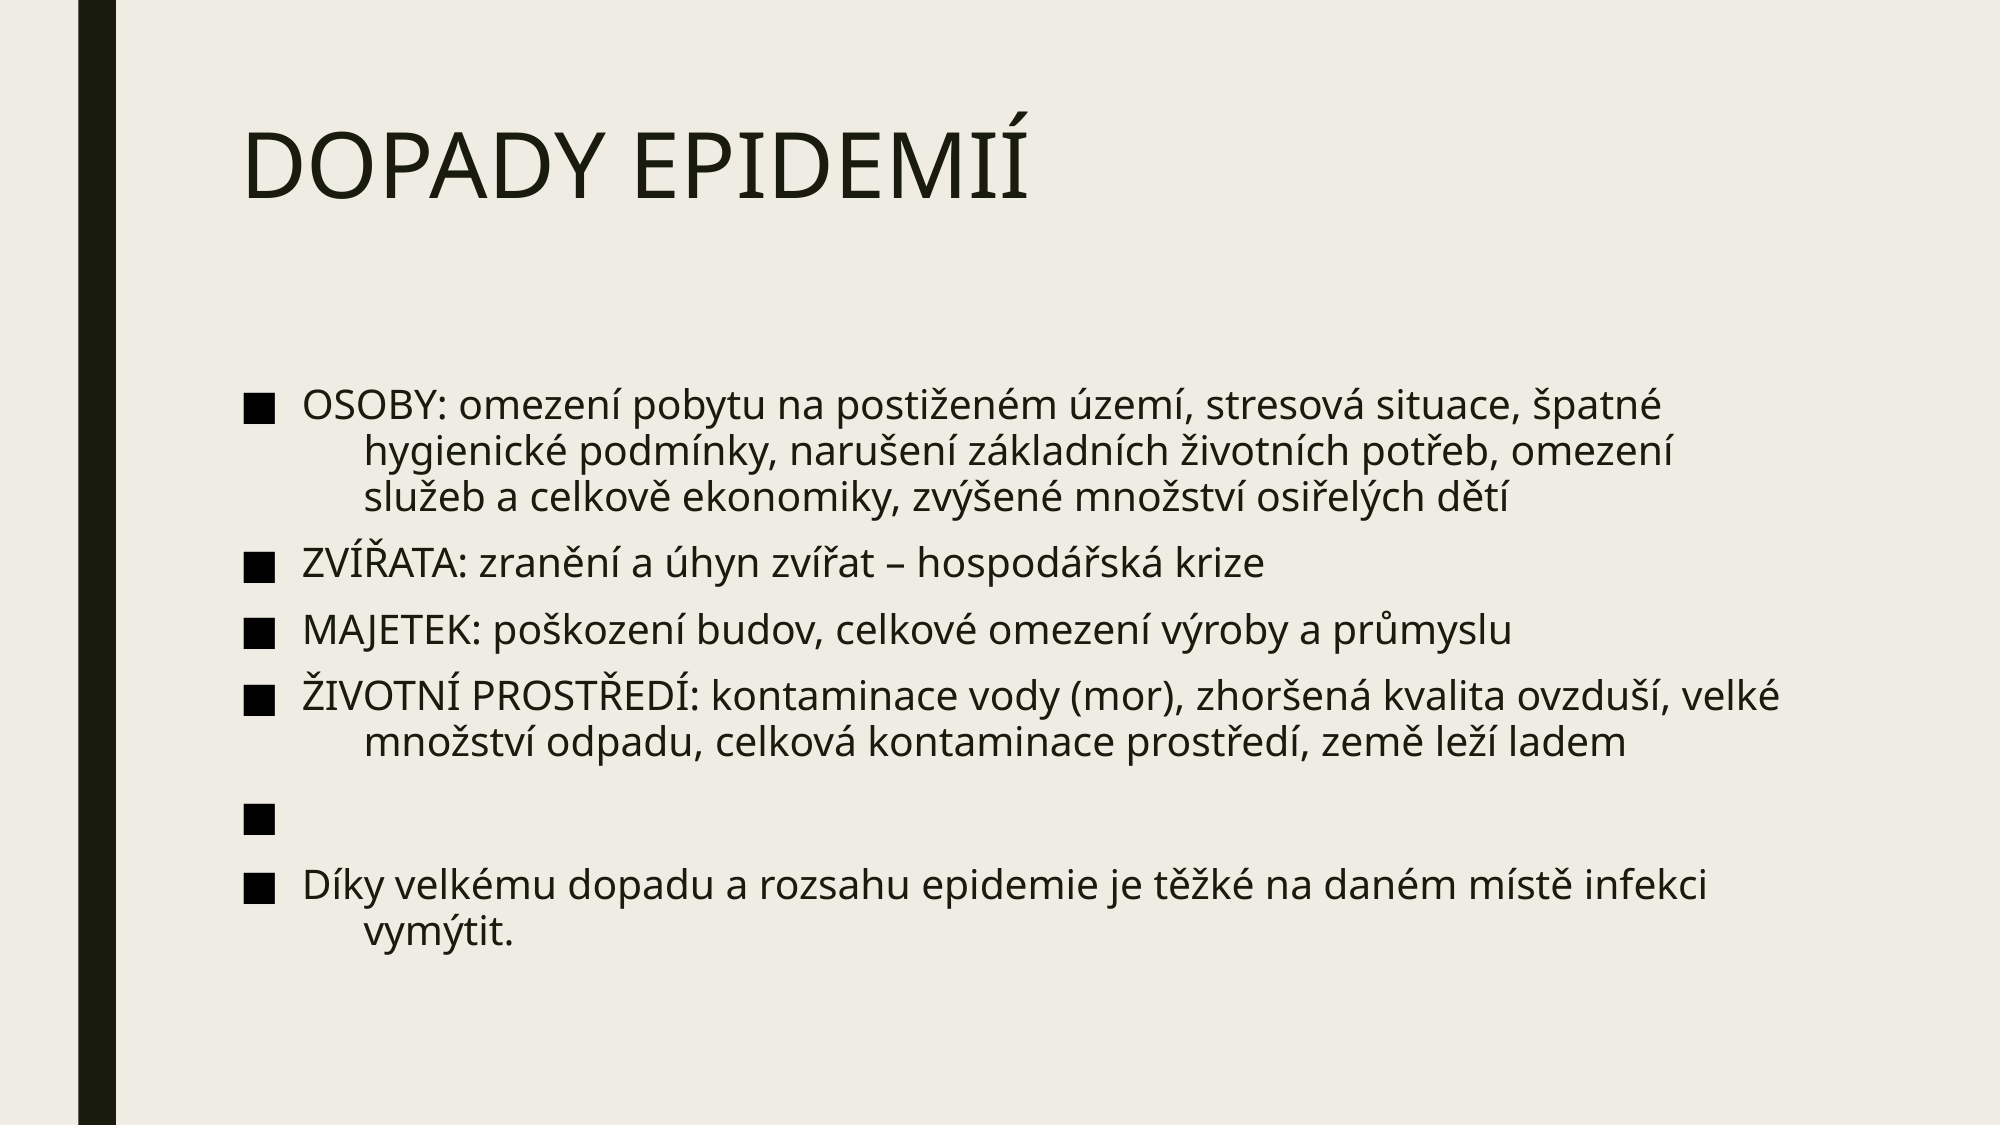

# DOPADY EPIDEMIÍ
OSOBY: omezení pobytu na postiženém území, stresová situace, špatné hygienické podmínky, narušení základních životních potřeb, omezení služeb a celkově ekonomiky, zvýšené množství osiřelých dětí
ZVÍŘATA: zranění a úhyn zvířat – hospodářská krize
MAJETEK: poškození budov, celkové omezení výroby a průmyslu
ŽIVOTNÍ PROSTŘEDÍ: kontaminace vody (mor), zhoršená kvalita ovzduší, velké množství odpadu, celková kontaminace prostředí, země leží ladem
Díky velkému dopadu a rozsahu epidemie je těžké na daném místě infekci vymýtit.